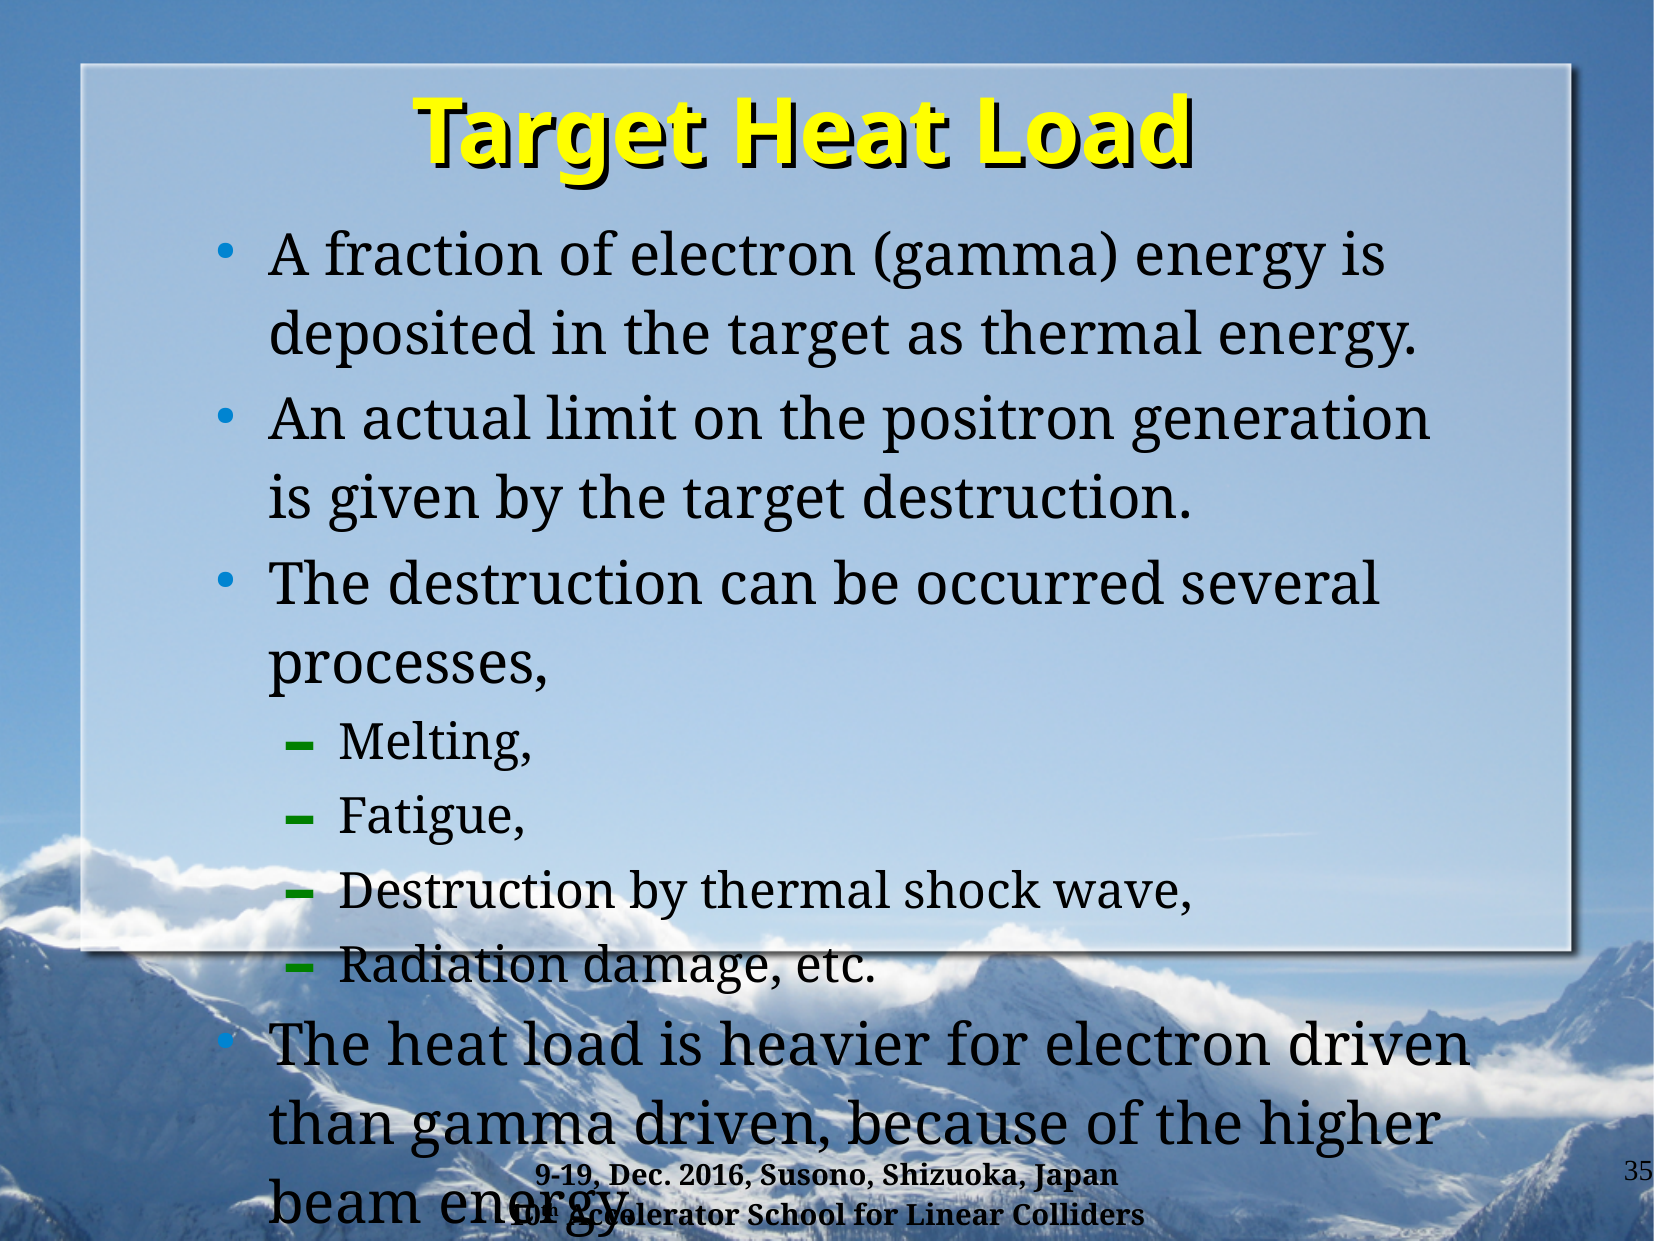

# Target Heat Load
A fraction of electron (gamma) energy is deposited in the target as thermal energy.
An actual limit on the positron generation is given by the target destruction.
The destruction can be occurred several processes,
Melting,
Fatigue,
Destruction by thermal shock wave,
Radiation damage, etc.
The heat load is heavier for electron driven than gamma driven, because of the higher beam energy.
35